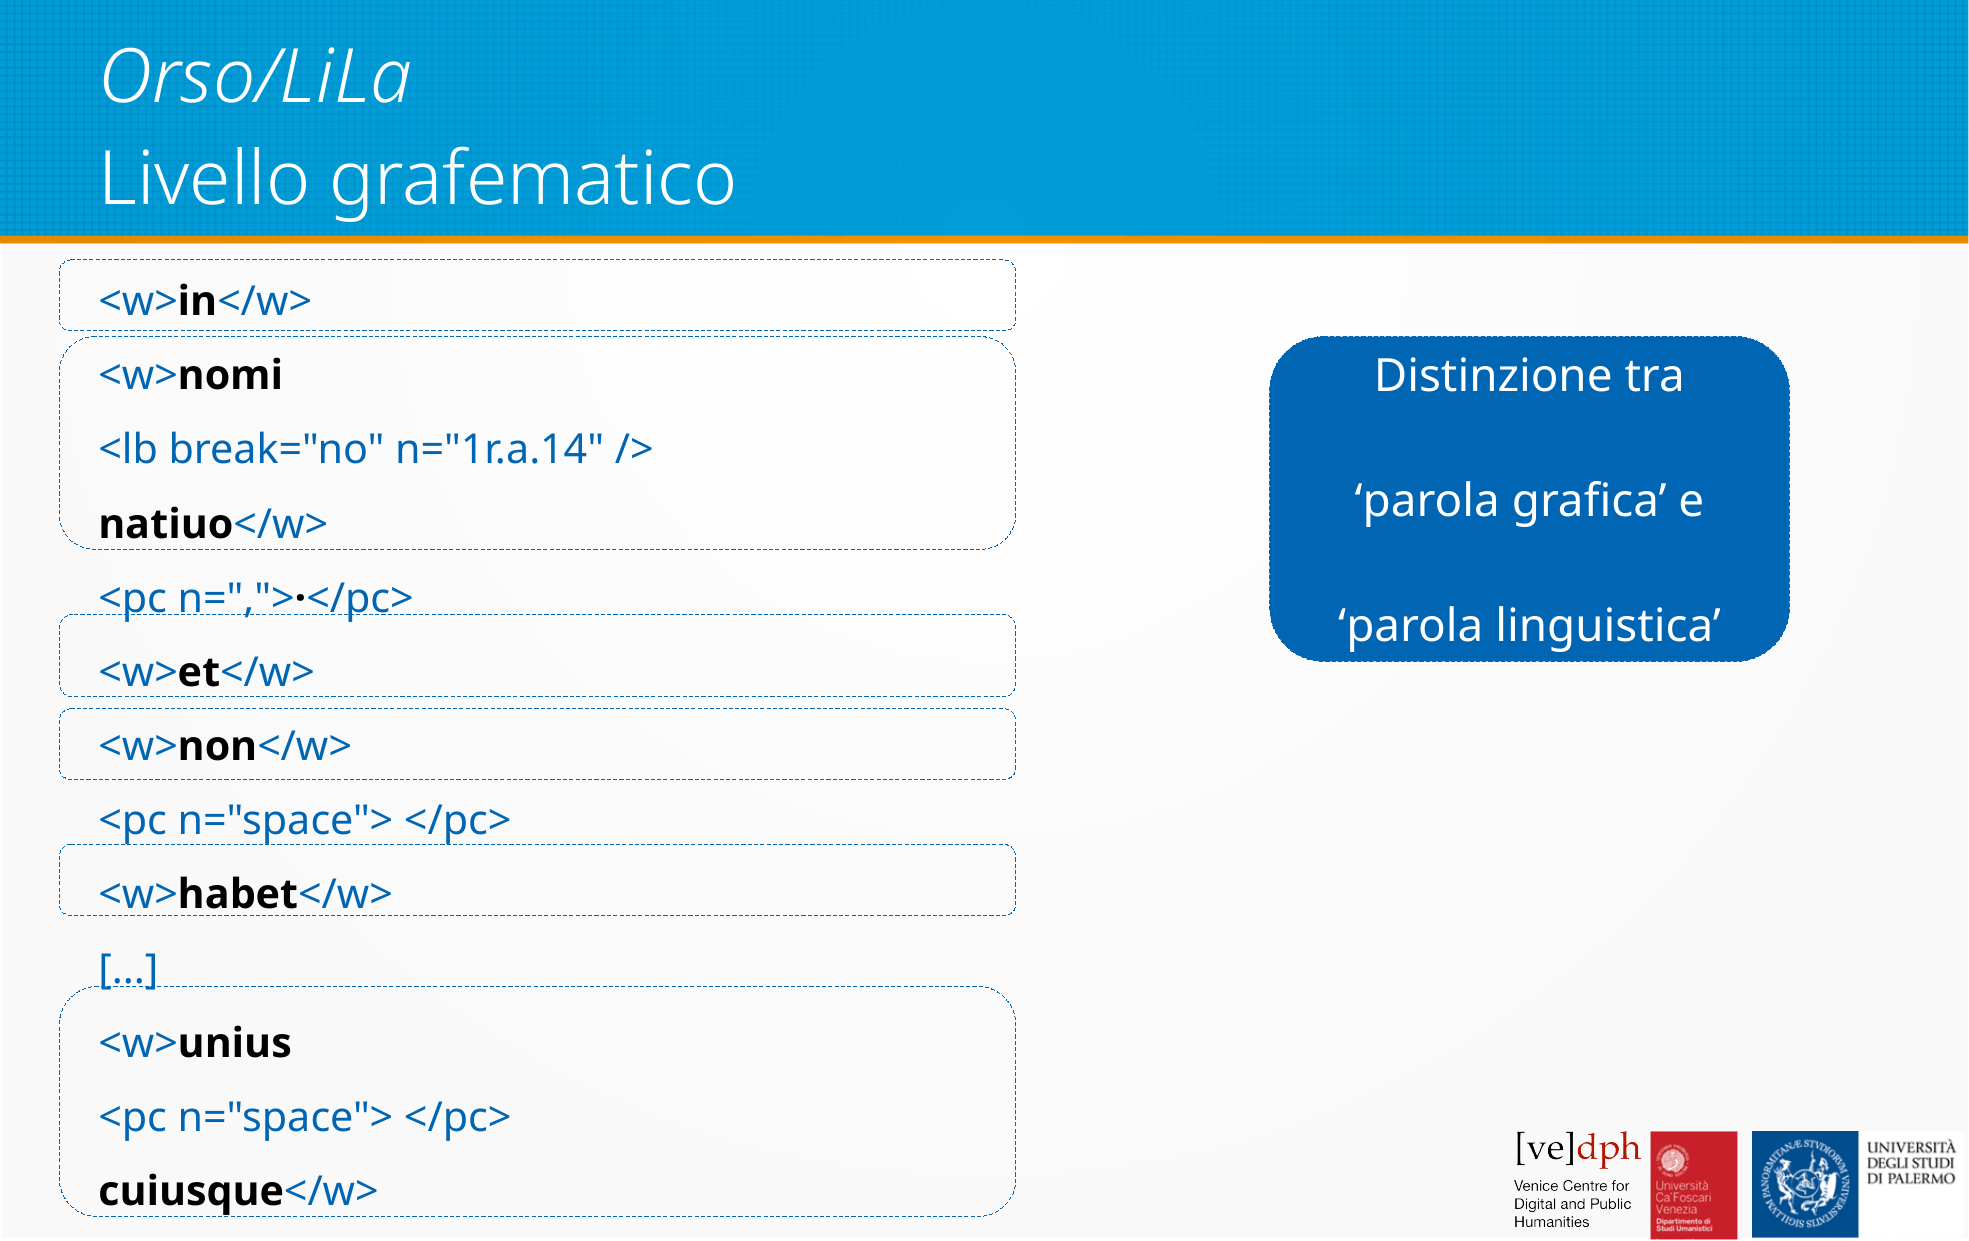

# Orso/LiLa Livello grafematico
<w>in</w>
<w>nomi
<lb break="no" n="1r.a.14" />
natiuo</w>
<pc n=",">·</pc>
<w>et</w>
<w>non</w>
<pc n="space"> </pc>
<w>habet</w>
[...]
<w>unius
<pc n="space"> </pc>
cuiusque</w>
Distinzione tra
‘parola grafica’ e
‘parola linguistica’